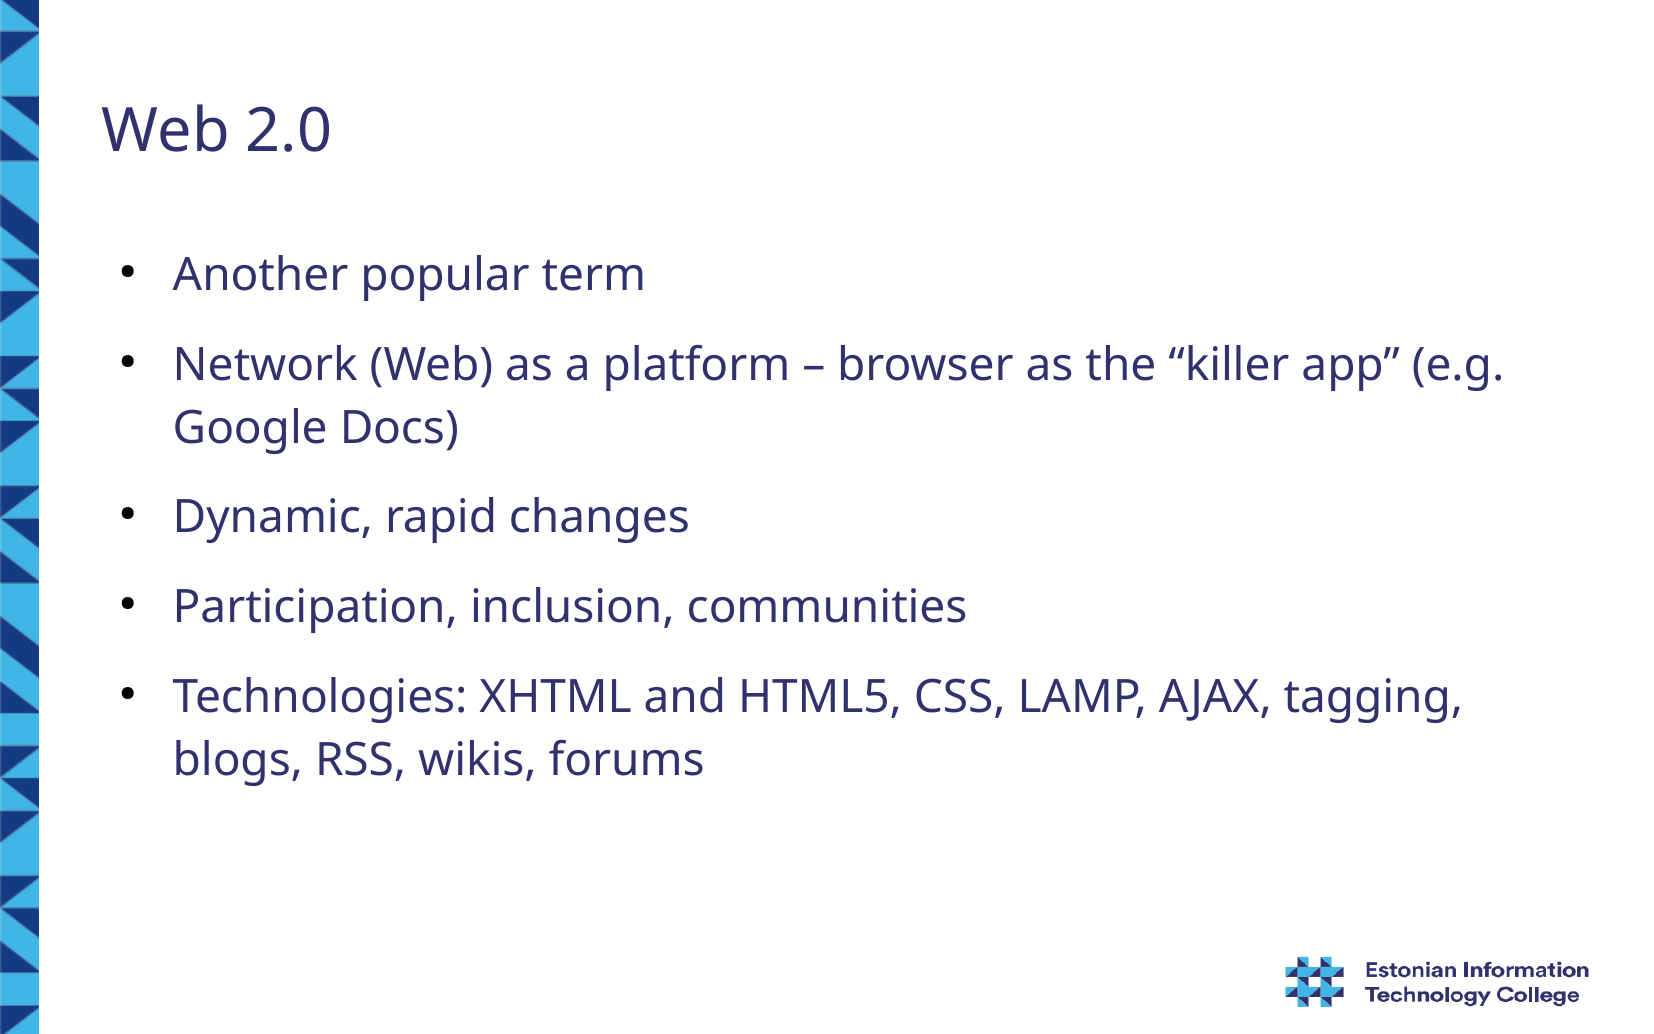

# Web 2.0
Another popular term
Network (Web) as a platform – browser as the “killer app” (e.g. Google Docs)
Dynamic, rapid changes
Participation, inclusion, communities
Technologies: XHTML and HTML5, CSS, LAMP, AJAX, tagging, blogs, RSS, wikis, forums